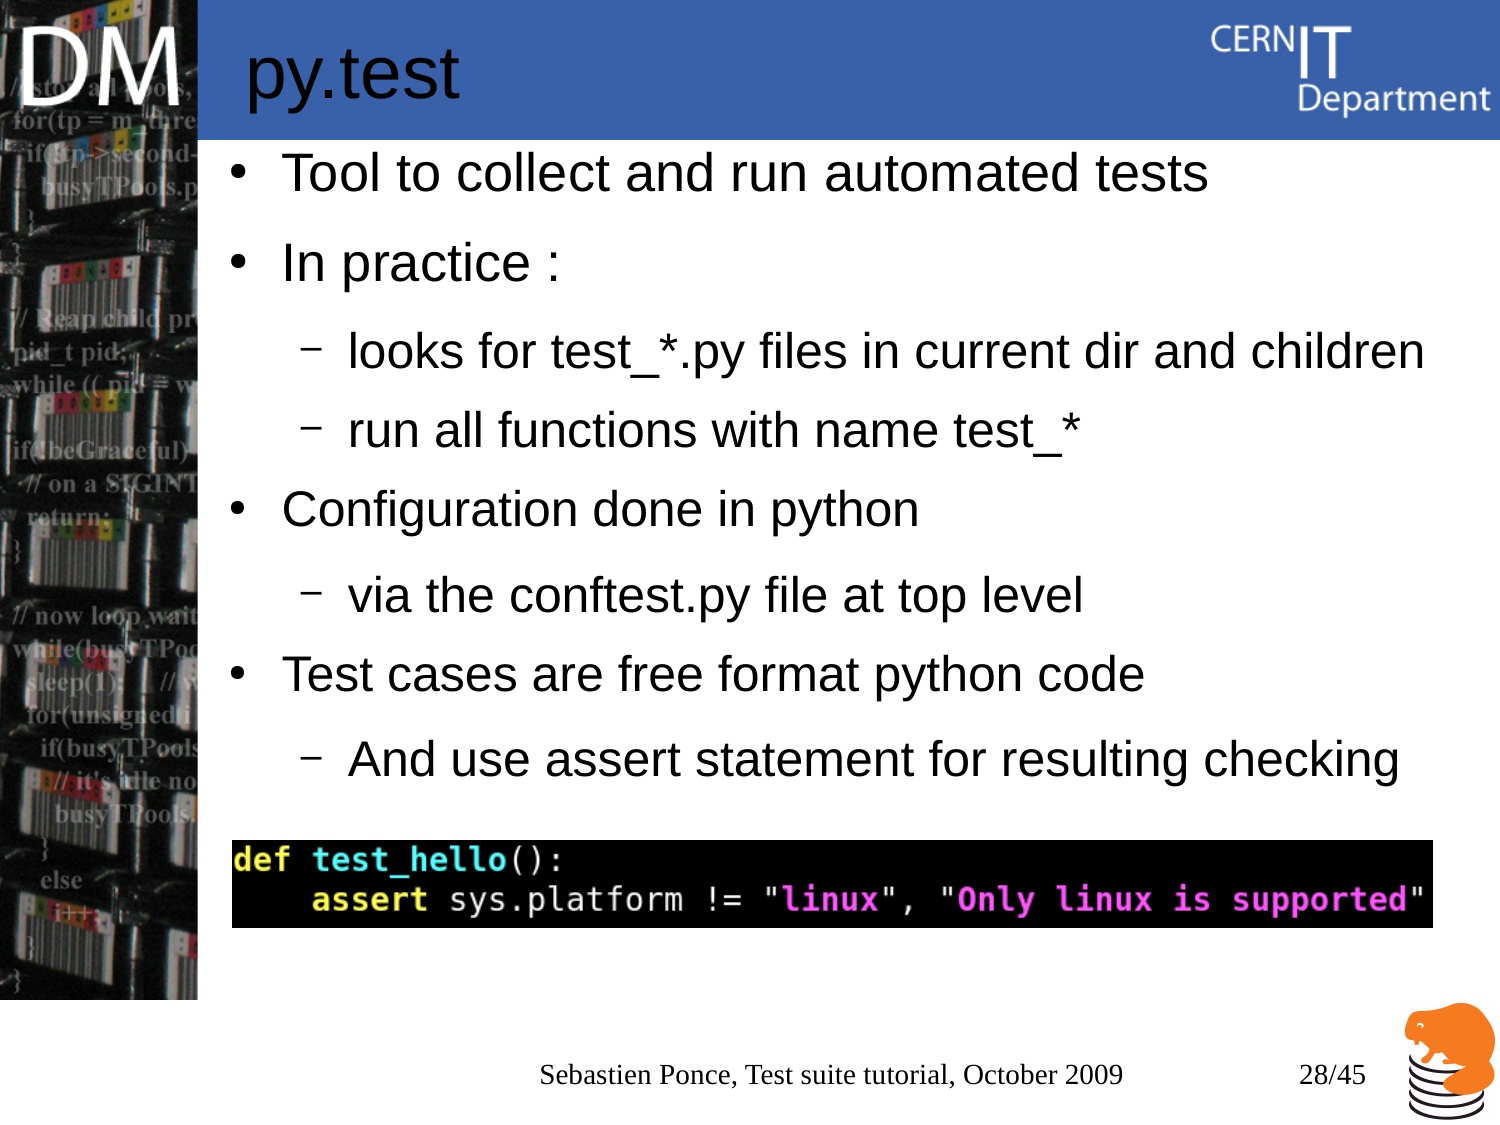

# py.test
Tool to collect and run automated tests
In practice :
looks for test_*.py files in current dir and children
run all functions with name test_*
Configuration done in python
via the conftest.py file at top level
Test cases are free format python code
And use assert statement for resulting checking